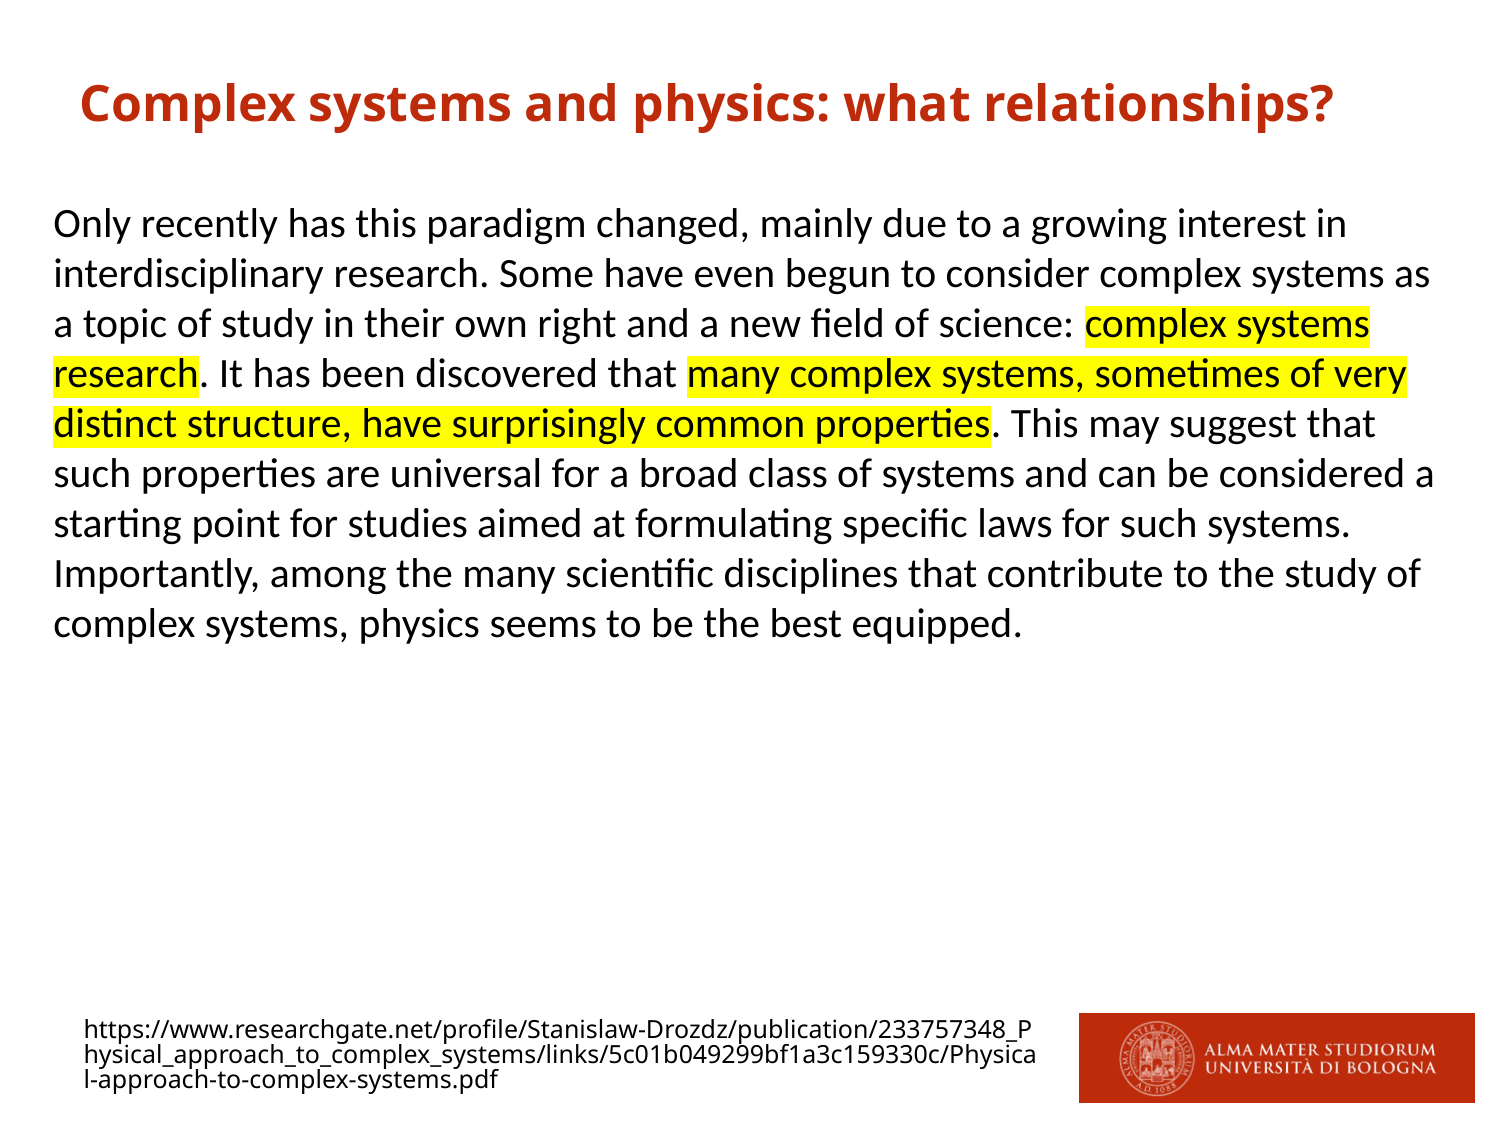

# Complex systems and physics: what relationships?
Only recently has this paradigm changed, mainly due to a growing interest in interdisciplinary research. Some have even begun to consider complex systems as a topic of study in their own right and a new field of science: complex systems research. It has been discovered that many complex systems, sometimes of very distinct structure, have surprisingly common properties. This may suggest that such properties are universal for a broad class of systems and can be considered a starting point for studies aimed at formulating specific laws for such systems. Importantly, among the many scientific disciplines that contribute to the study of complex systems, physics seems to be the best equipped.
https://www.researchgate.net/profile/Stanislaw-Drozdz/publication/233757348_Physical_approach_to_complex_systems/links/5c01b049299bf1a3c159330c/Physical-approach-to-complex-systems.pdf